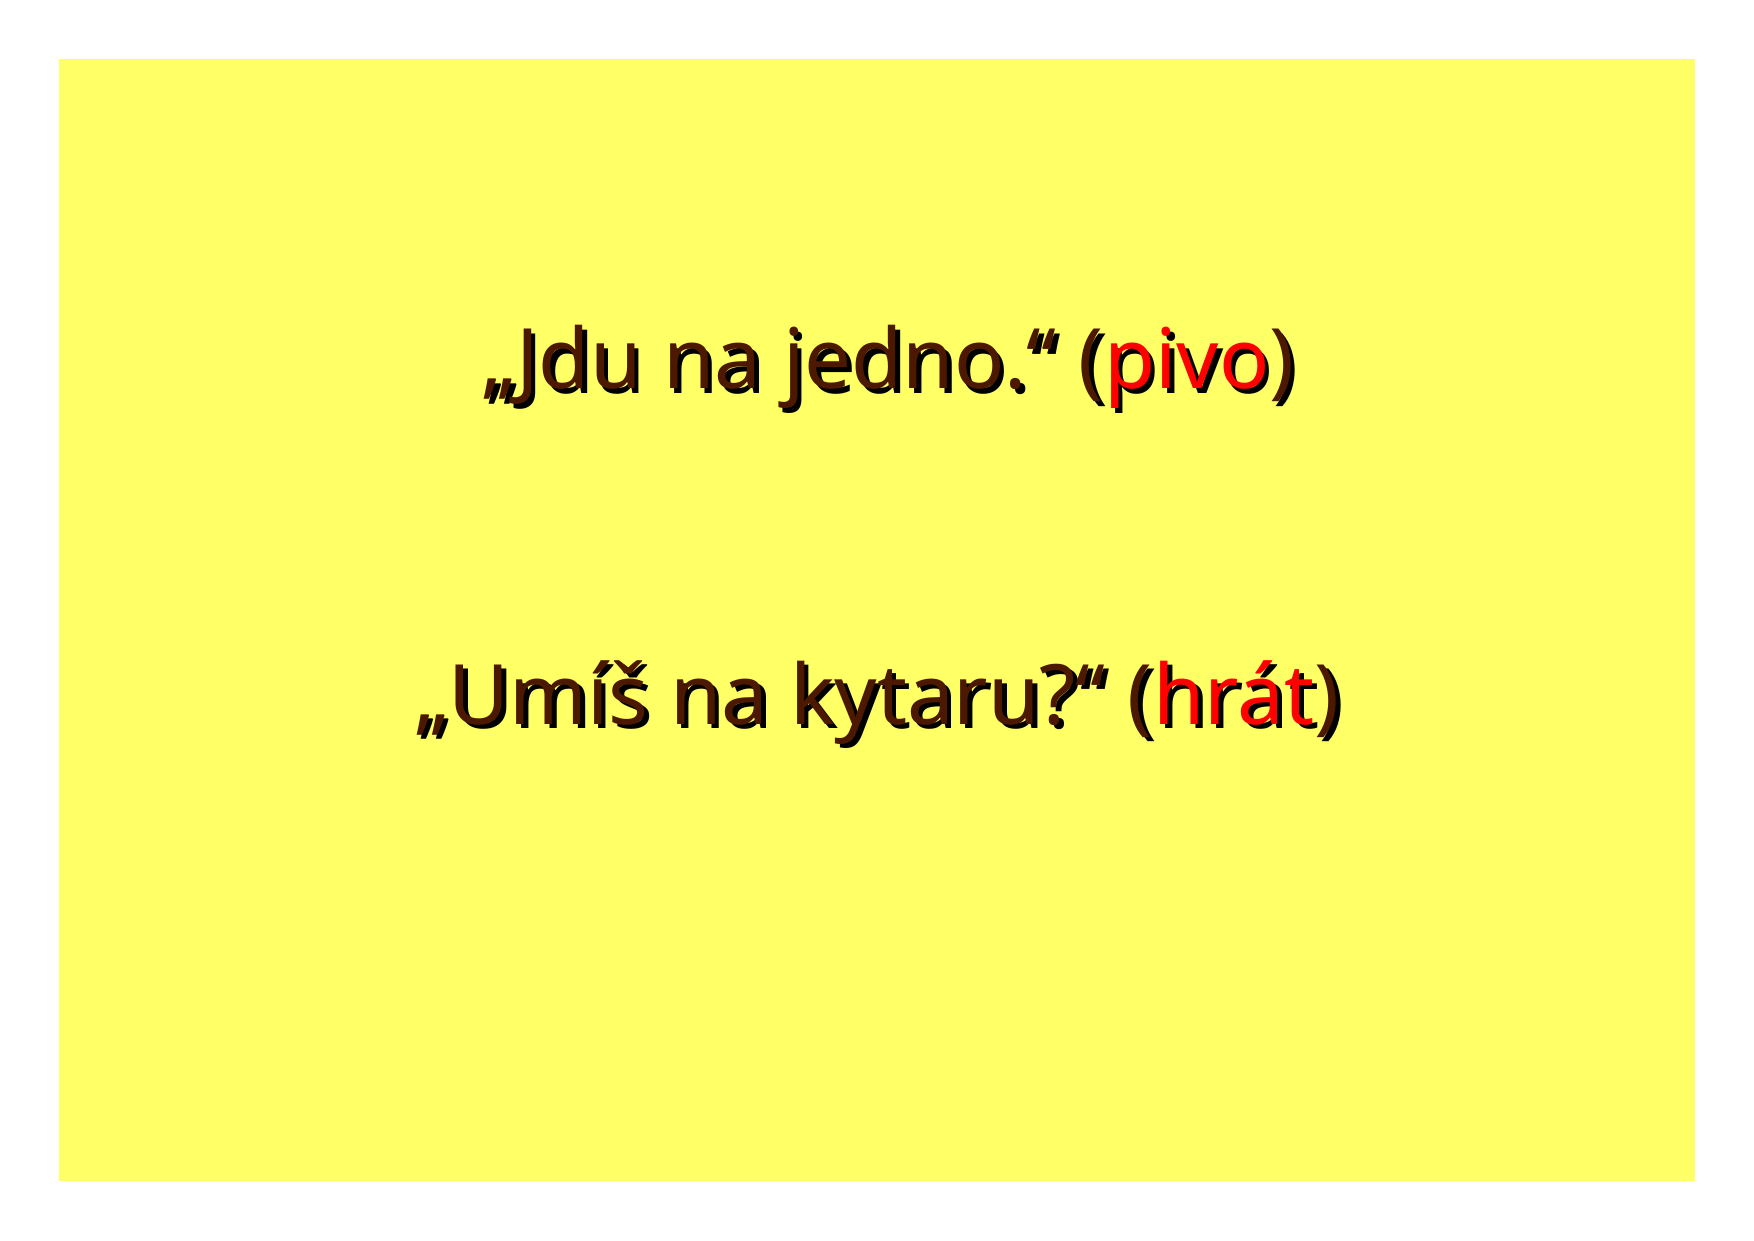

# „Jdu na jedno.“ (pivo)
„Umíš na kytaru?“ (hrát)